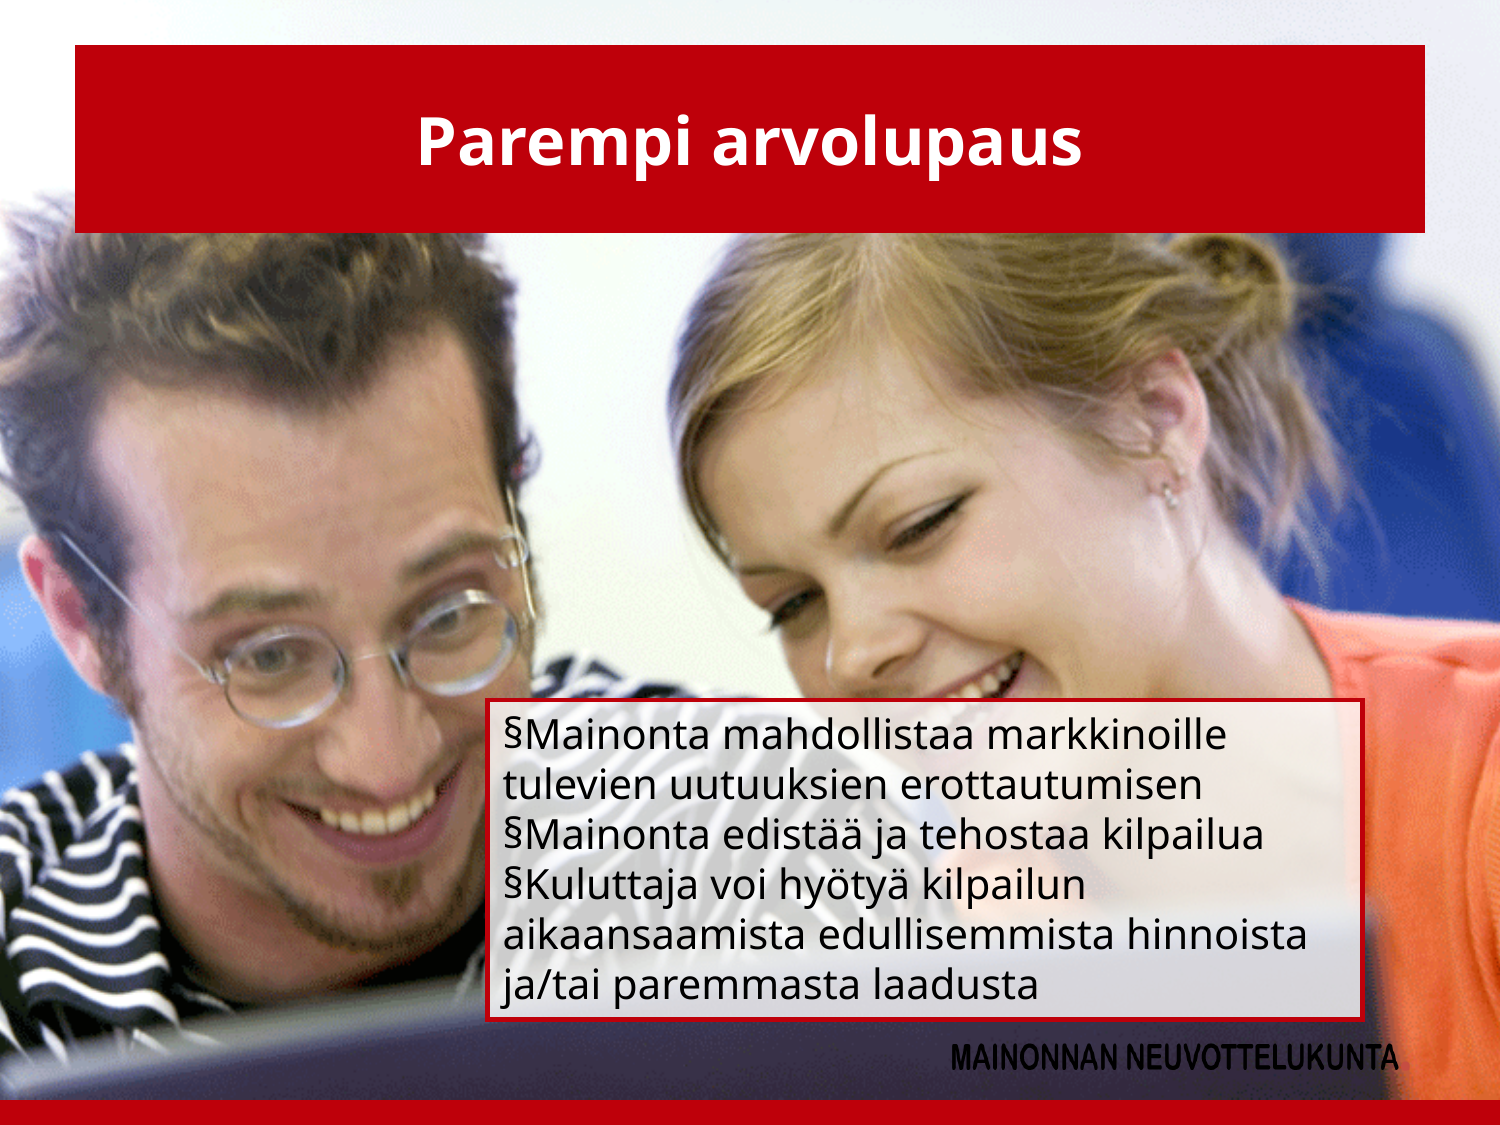

Parempi arvolupaus
Mainonta mahdollistaa markkinoille tulevien uutuuksien erottautumisen
Mainonta edistää ja tehostaa kilpailua
Kuluttaja voi hyötyä kilpailun aikaansaamista edullisemmista hinnoista ja/tai paremmasta laadusta